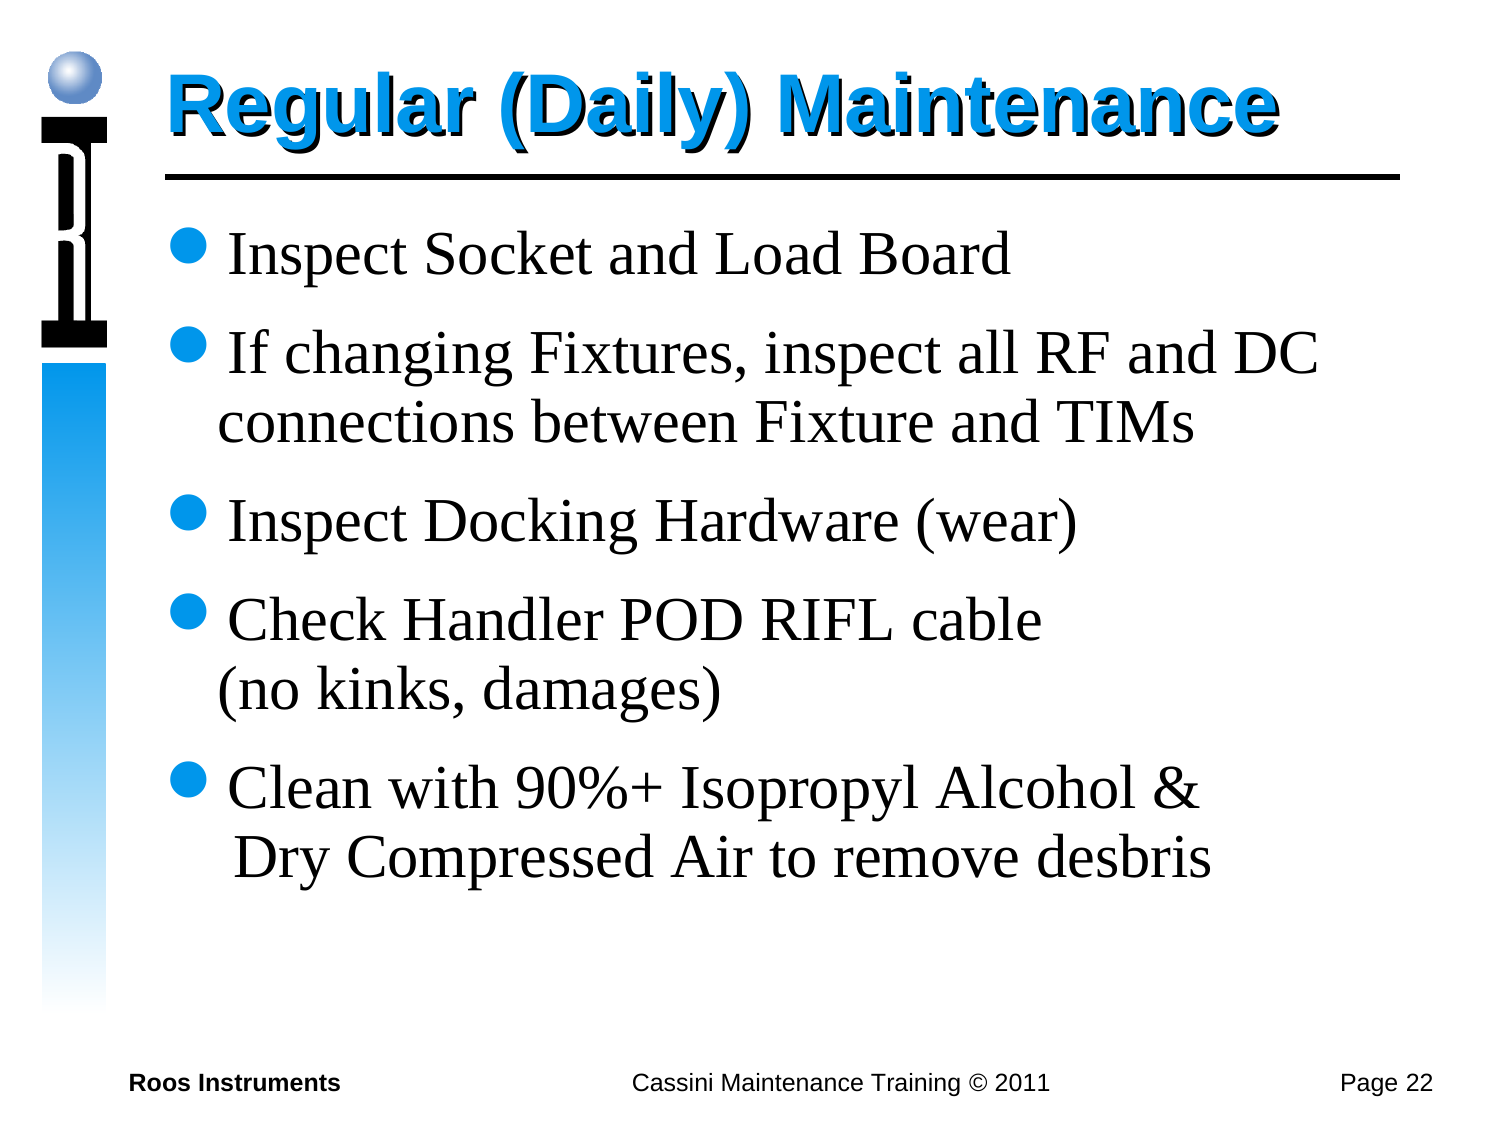

# Regular (Daily) Maintenance
Inspect Socket and Load Board
If changing Fixtures, inspect all RF and DC connections between Fixture and TIMs
Inspect Docking Hardware (wear)
Check Handler POD RIFL cable
(no kinks, damages)
Clean with 90%+ Isopropyl Alcohol &
 Dry Compressed Air to remove desbris